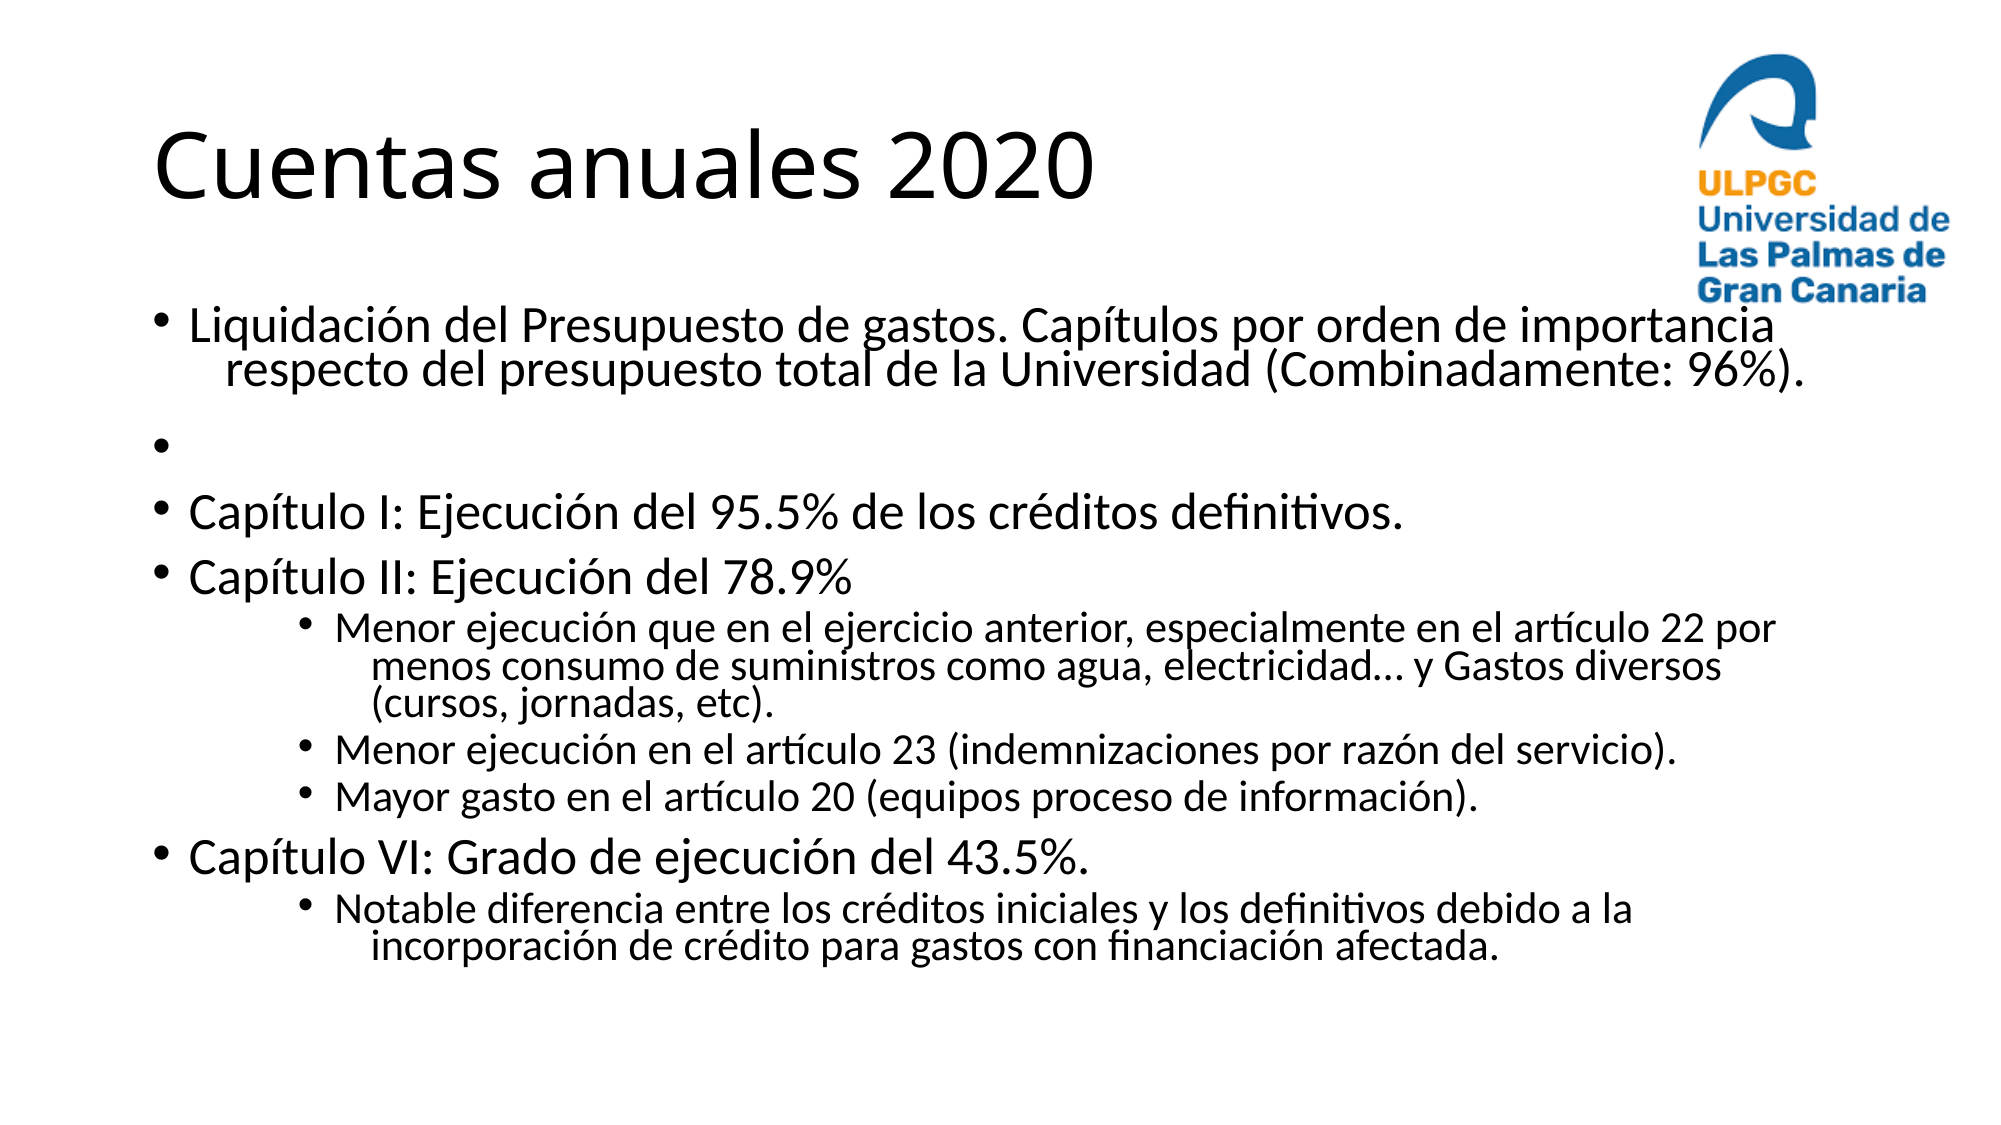

# Cuentas anuales 2020
Liquidación del Presupuesto de gastos. Capítulos por orden de importancia respecto del presupuesto total de la Universidad (Combinadamente: 96%).
Capítulo I: Ejecución del 95.5% de los créditos definitivos.
Capítulo II: Ejecución del 78.9%
Menor ejecución que en el ejercicio anterior, especialmente en el artículo 22 por menos consumo de suministros como agua, electricidad… y Gastos diversos (cursos, jornadas, etc).
Menor ejecución en el artículo 23 (indemnizaciones por razón del servicio).
Mayor gasto en el artículo 20 (equipos proceso de información).
Capítulo VI: Grado de ejecución del 43.5%.
Notable diferencia entre los créditos iniciales y los definitivos debido a la incorporación de crédito para gastos con financiación afectada.